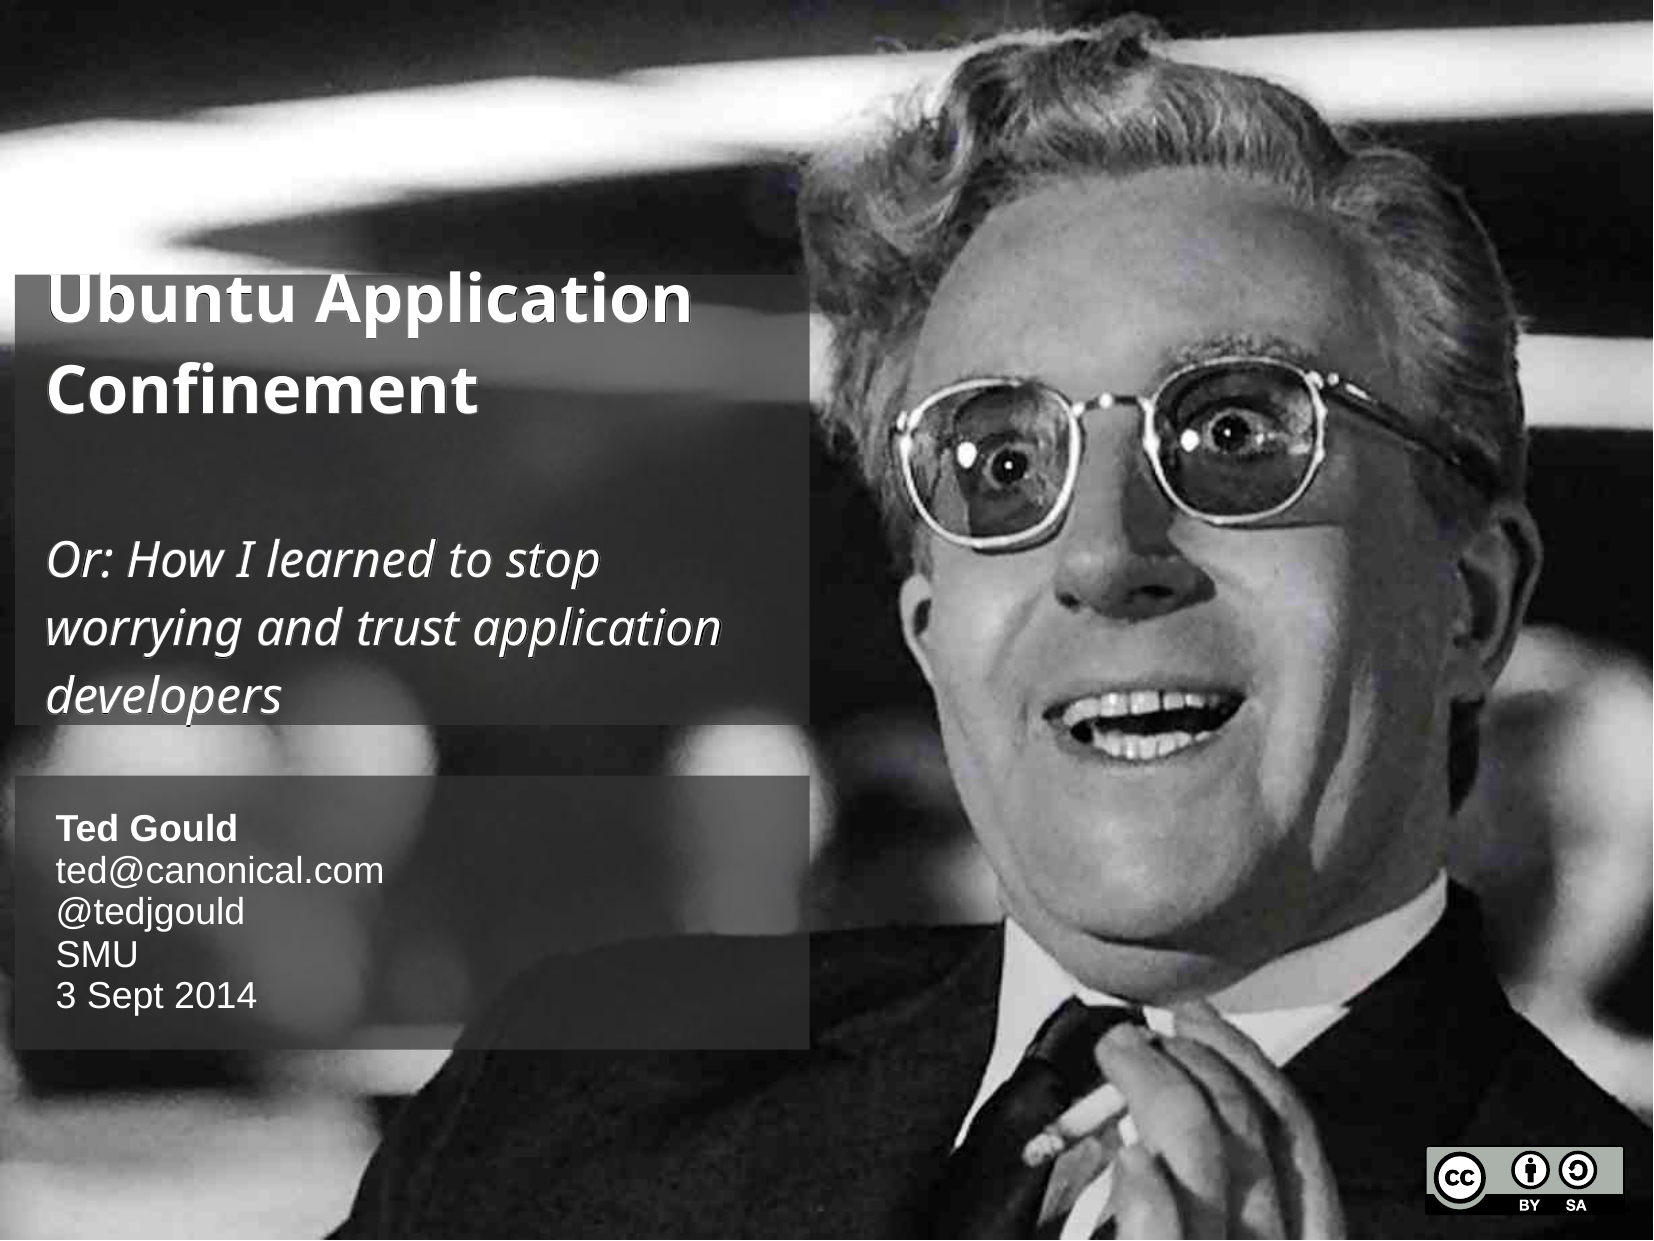

# Ubuntu Application Confinement
Or: How I learned to stop worrying and trust application developers
Ted Gould
ted@canonical.com
@tedjgould
SMU
3 Sept 2014